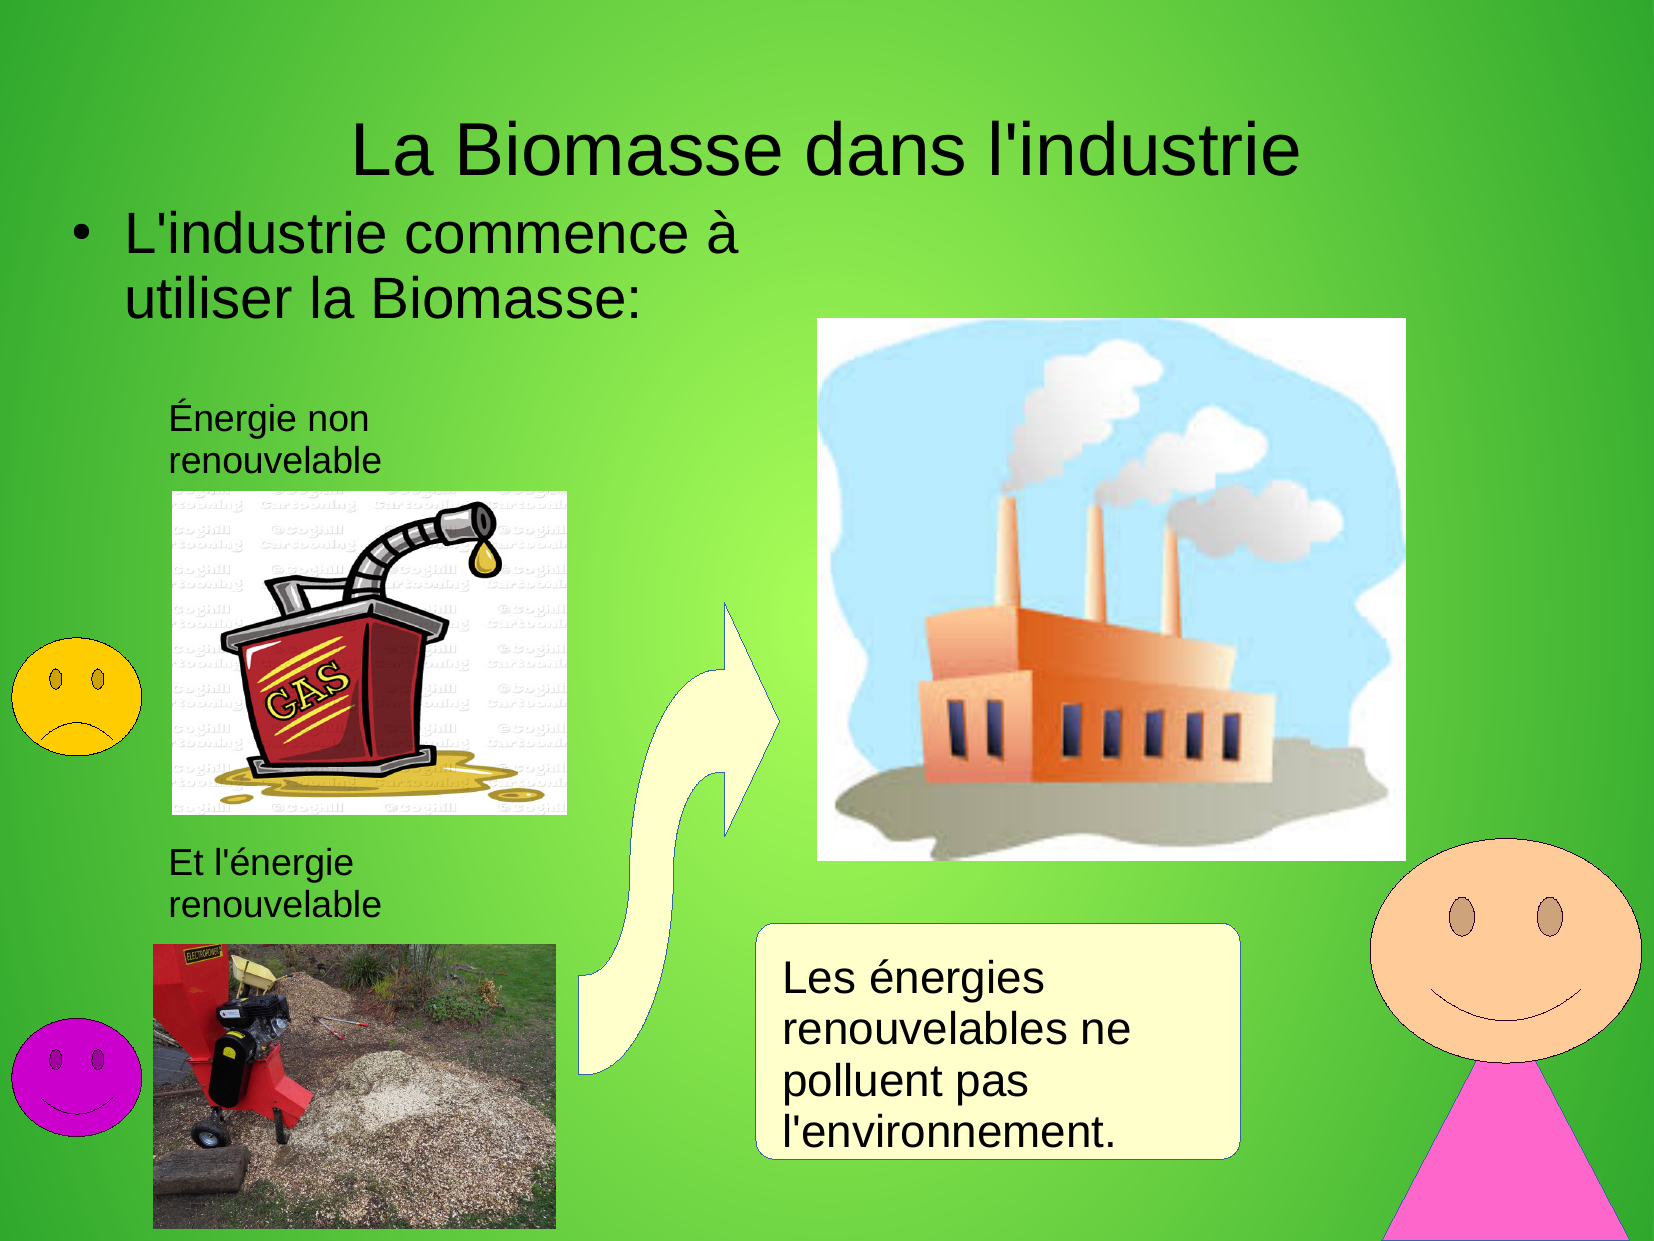

# La Biomasse dans l'industrie
L'industrie commence à utiliser la Biomasse:
Énergie non renouvelable
Et l'énergie renouvelable
Les énergies renouvelables ne polluent pas l'environnement.